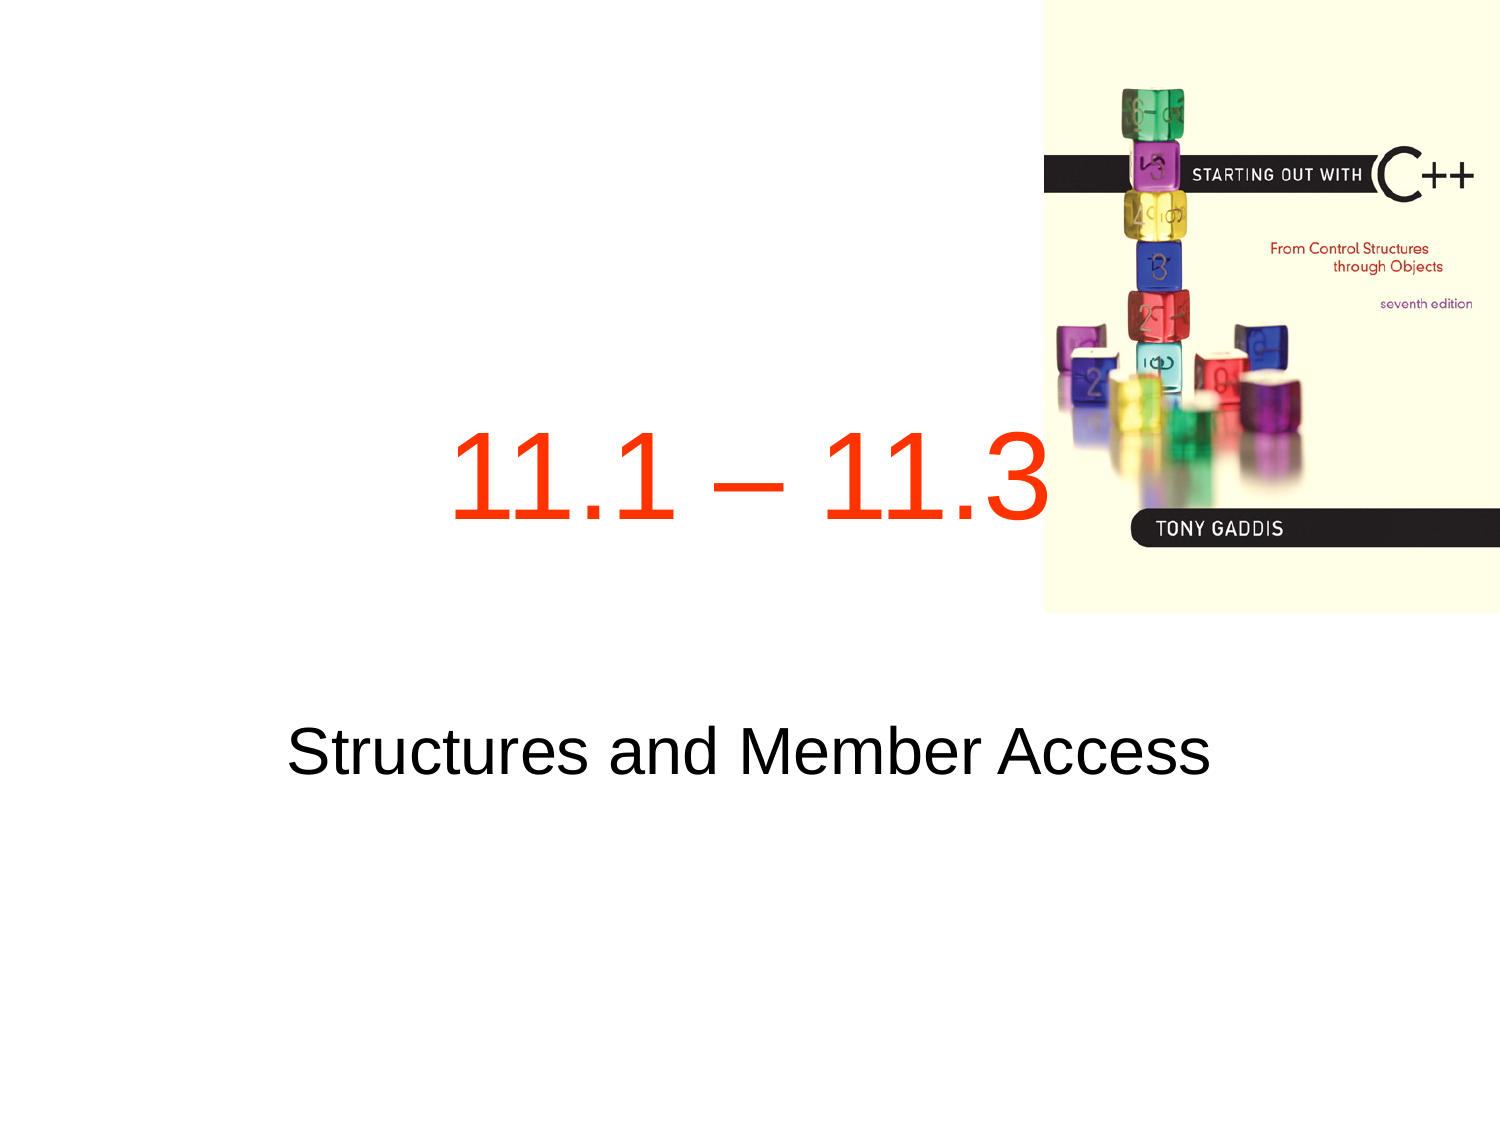

# 11.1 – 11.3
Structures and Member Access